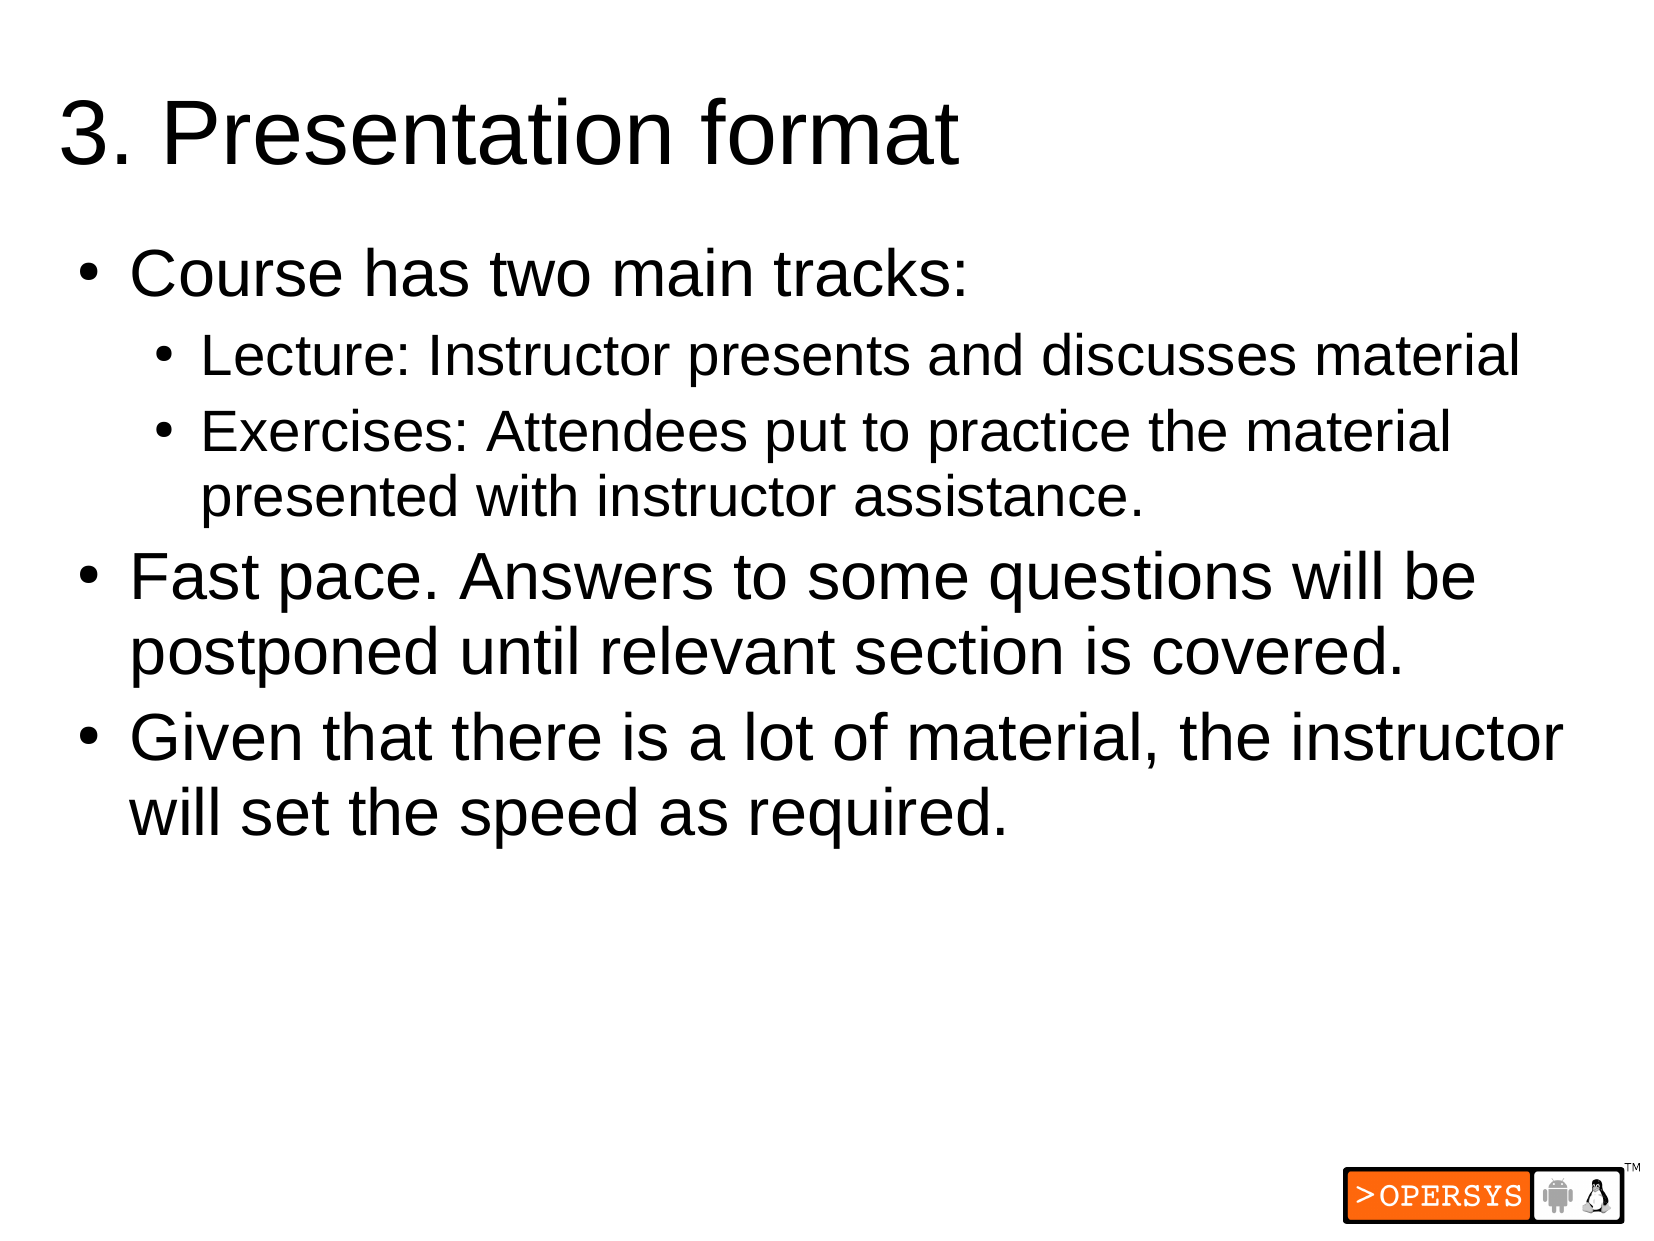

# 3. Presentation format
Course has two main tracks:
Lecture: Instructor presents and discusses material
Exercises: Attendees put to practice the material presented with instructor assistance.
Fast pace. Answers to some questions will be postponed until relevant section is covered.
Given that there is a lot of material, the instructor will set the speed as required.